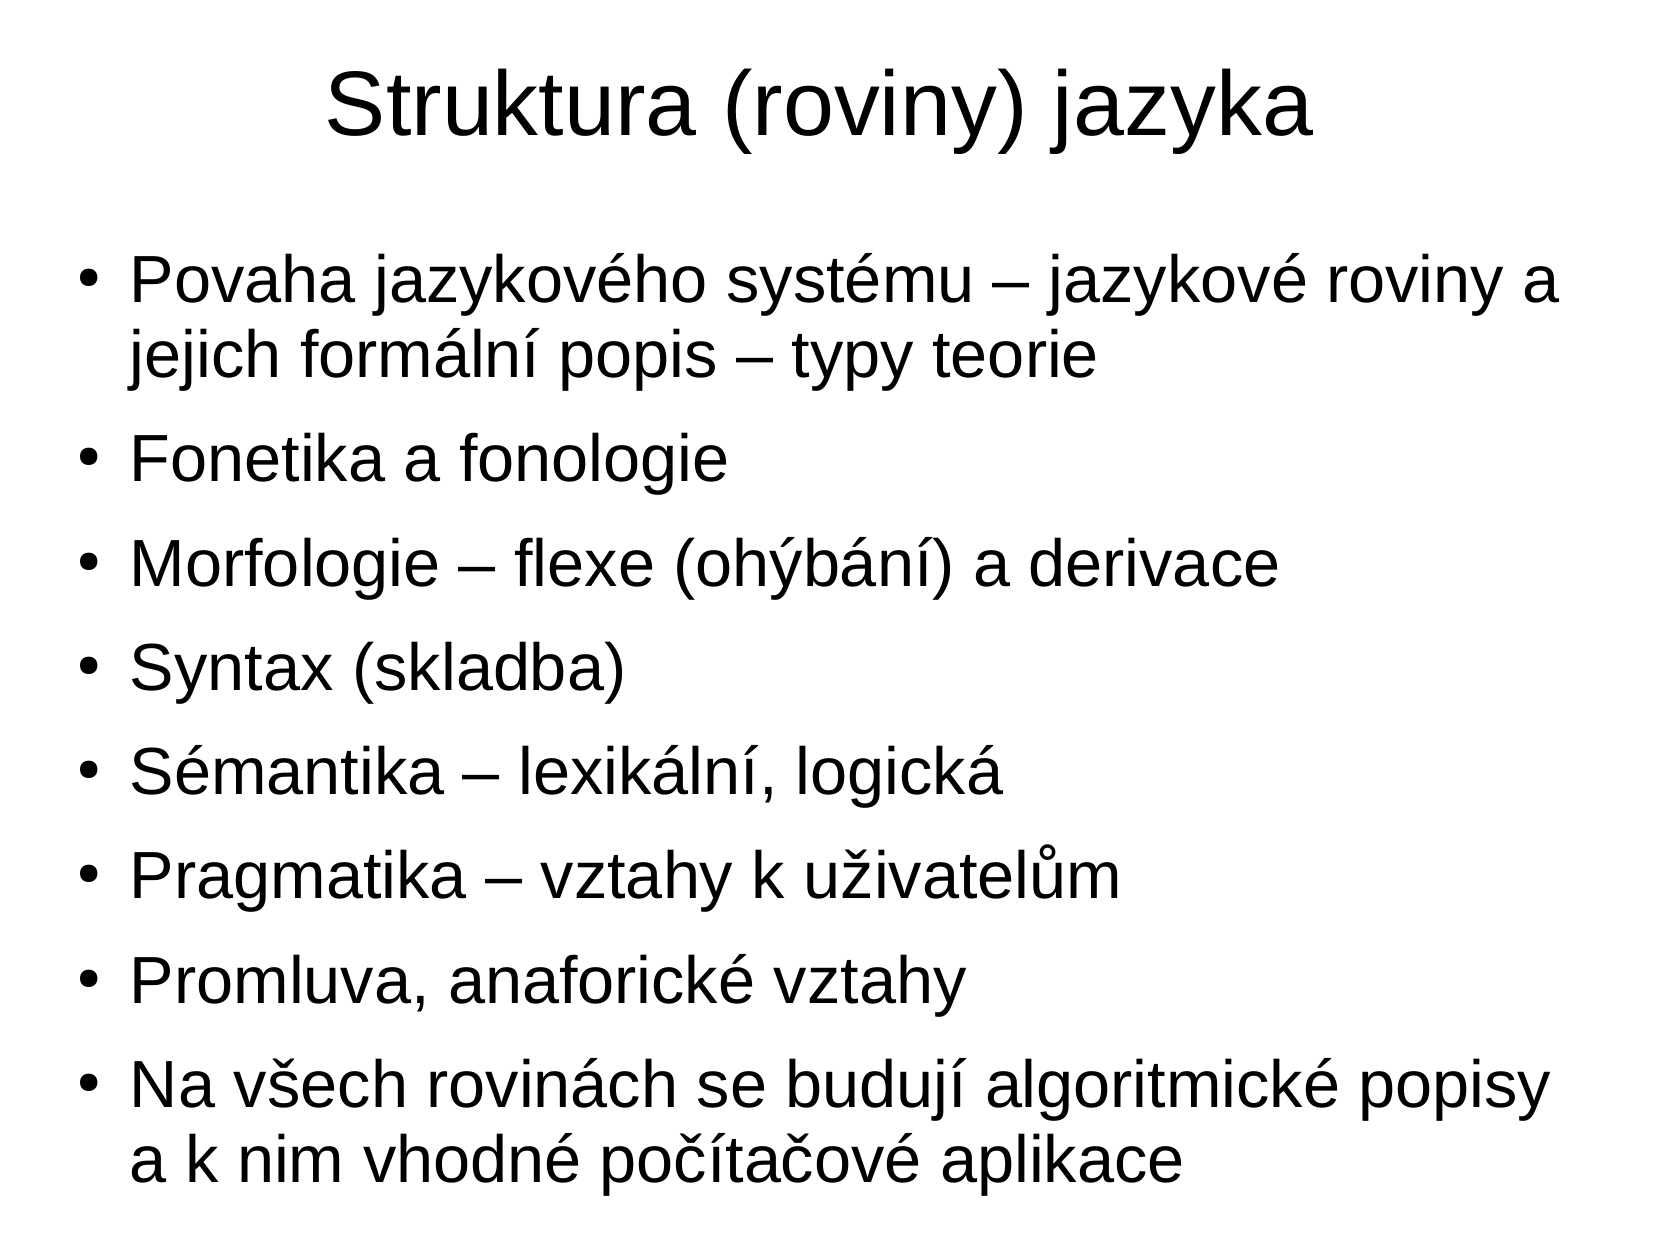

# Struktura (roviny) jazyka
Povaha jazykového systému – jazykové roviny a jejich formální popis – typy teorie
Fonetika a fonologie
Morfologie – flexe (ohýbání) a derivace
Syntax (skladba)
Sémantika – lexikální, logická
Pragmatika – vztahy k uživatelům
Promluva, anaforické vztahy
Na všech rovinách se budují algoritmické popisy a k nim vhodné počítačové aplikace